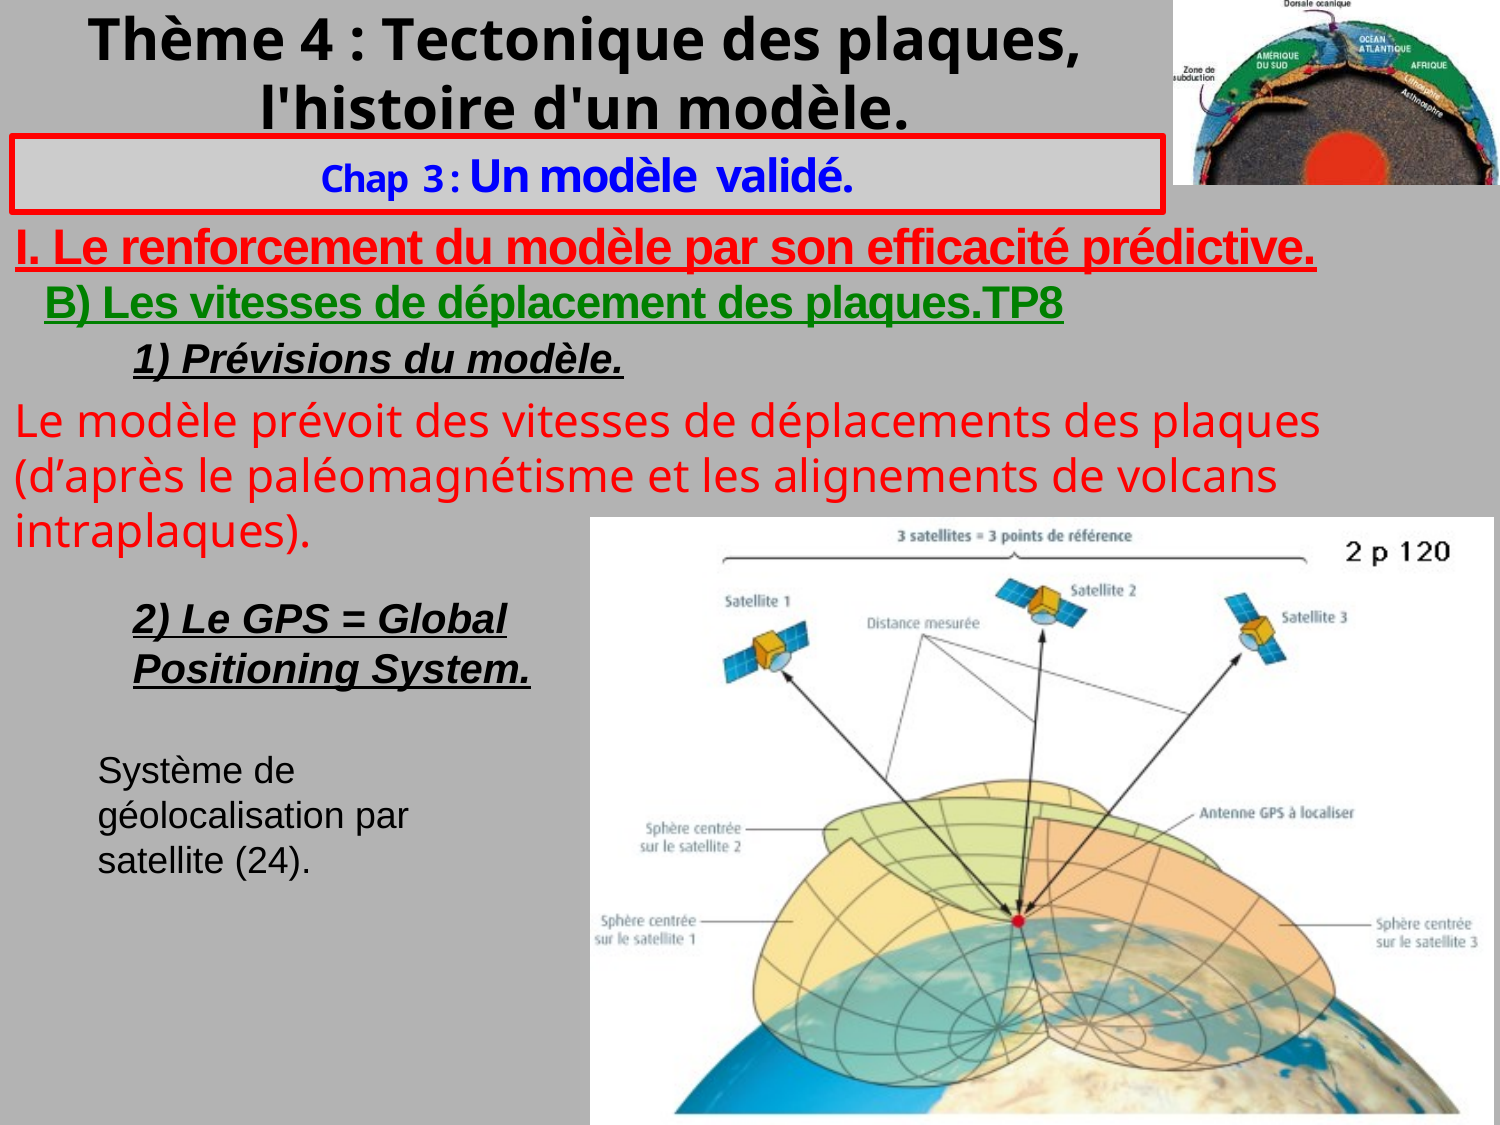

Thème 4 : Tectonique des plaques, l'histoire d'un modèle.
Chap 3 : Un modèle validé.
I. Le renforcement du modèle par son efficacité prédictive.
B) Les vitesses de déplacement des plaques.TP8
1) Prévisions du modèle.
Le modèle prévoit des vitesses de déplacements des plaques (d’après le paléomagnétisme et les alignements de volcans intraplaques).
2) Le GPS = Global Positioning System.
Système de géolocalisation par satellite (24).